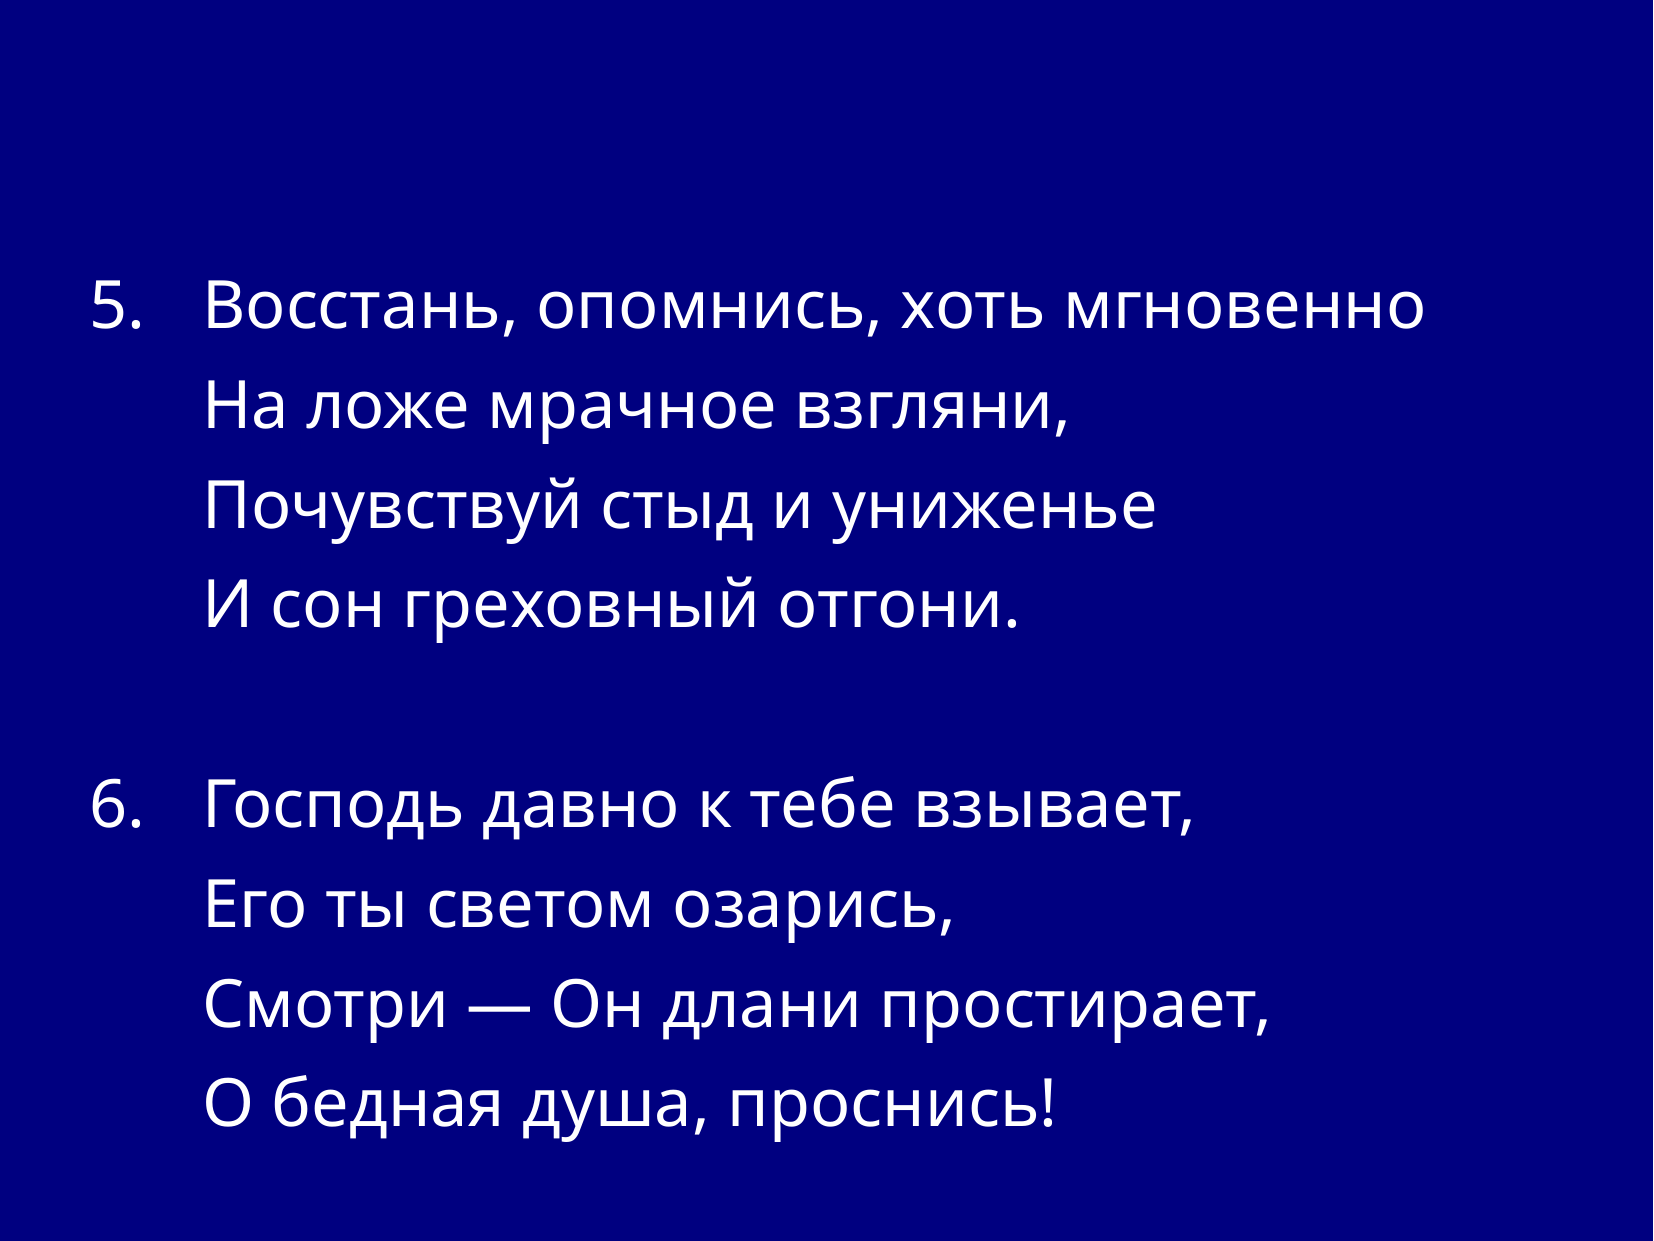

5.	Восстань, опомнись, хоть мгновенно
	На ложе мрачное взгляни,
	Почувствуй стыд и униженье
	И сон греховный отгони.
6.	Господь давно к тебе взывает,
	Его ты светом озарись,
	Смотри — Он длани простирает,
	О бедная душа, проснись!